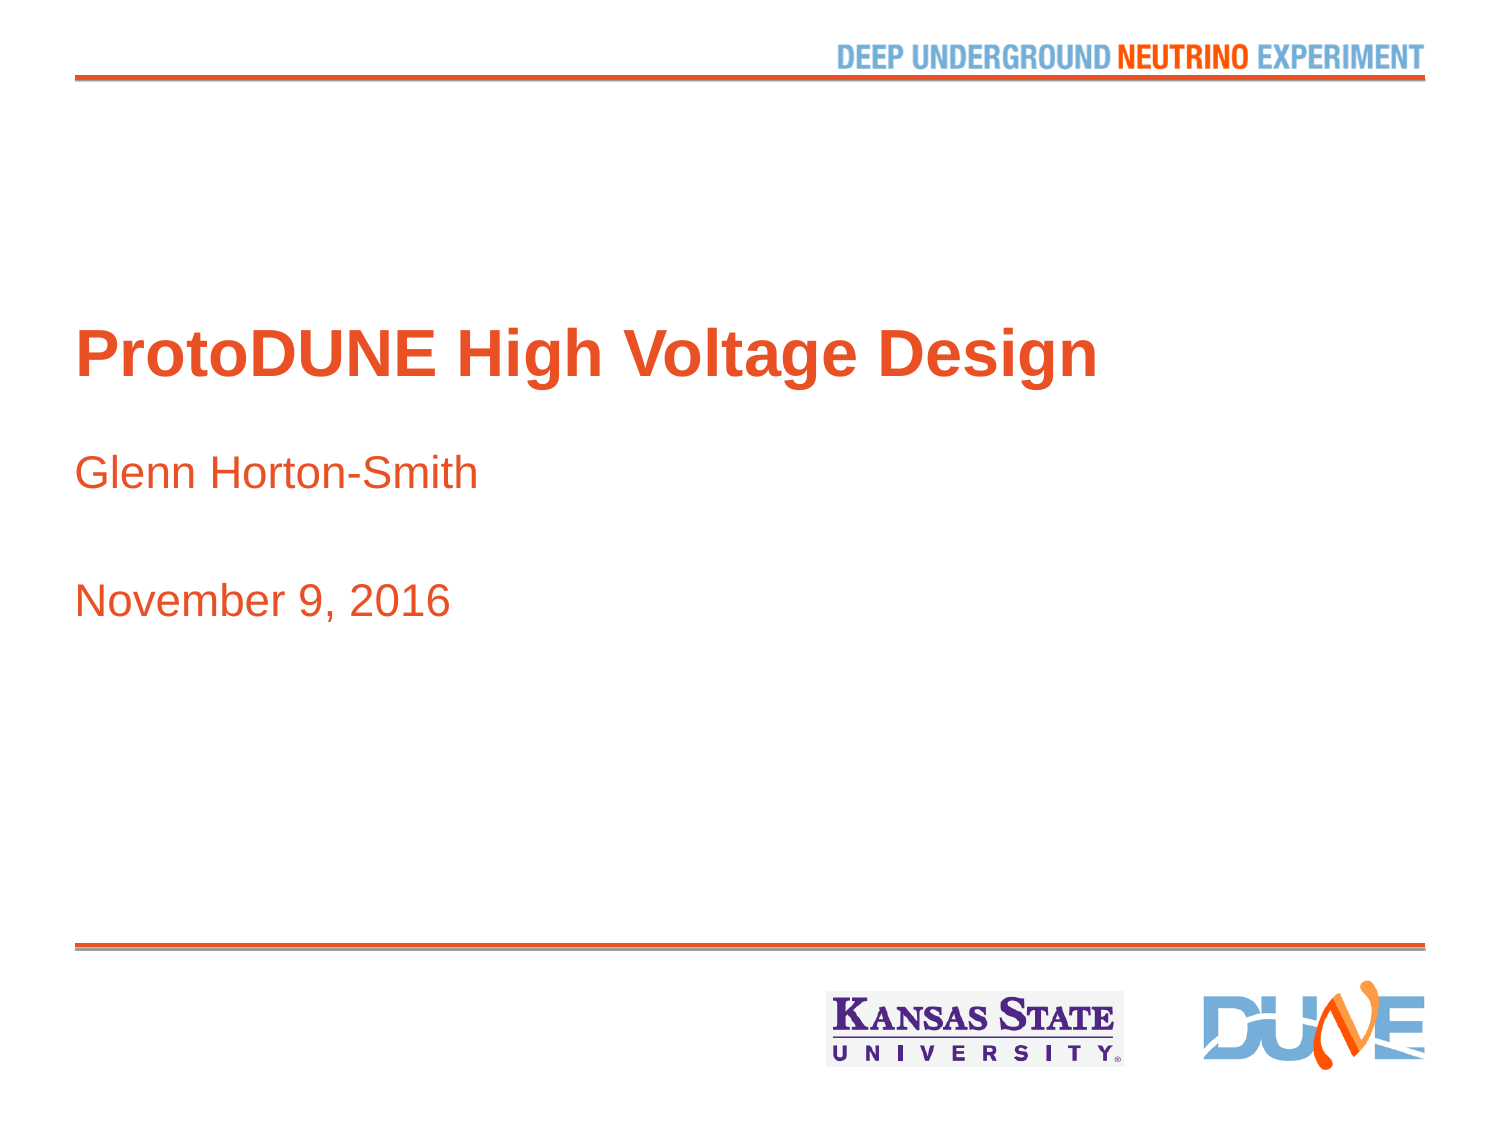

# ProtoDUNE High Voltage Design
Glenn Horton-Smith
November 9, 2016